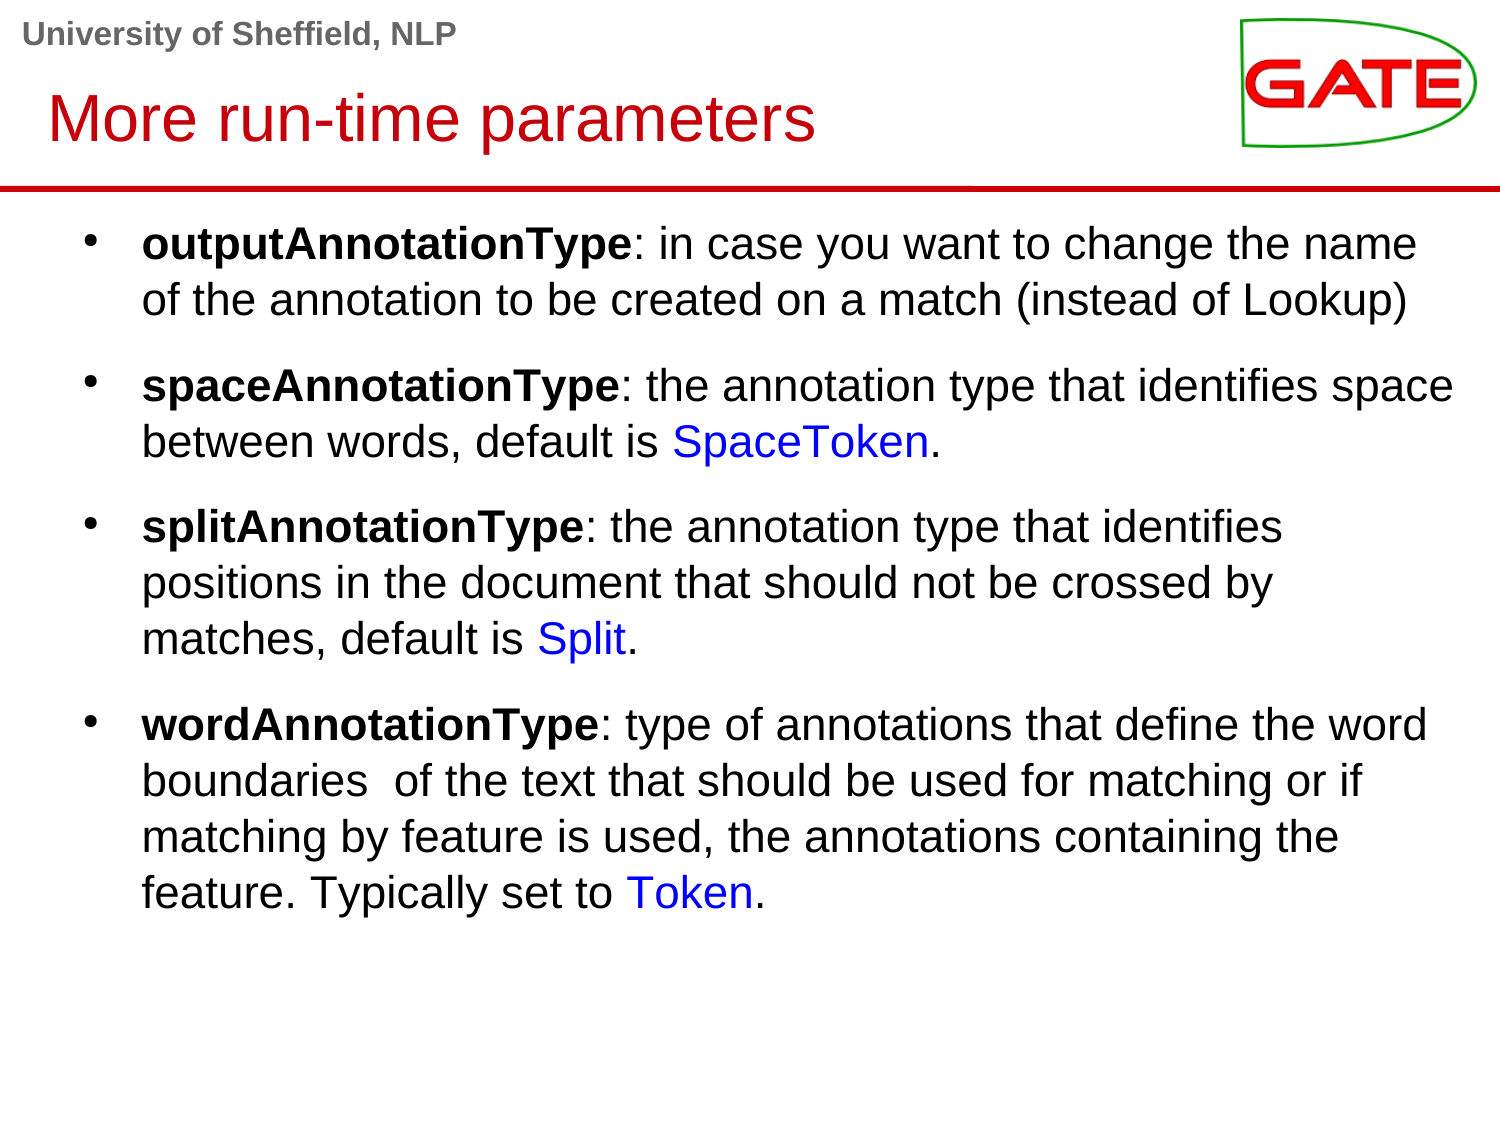

# More run-time parameters
outputAnnotationType: in case you want to change the name of the annotation to be created on a match (instead of Lookup)
spaceAnnotationType: the annotation type that identifies space between words, default is SpaceToken.
splitAnnotationType: the annotation type that identifies positions in the document that should not be crossed by matches, default is Split.
wordAnnotationType: type of annotations that define the word boundaries of the text that should be used for matching or if matching by feature is used, the annotations containing the feature. Typically set to Token.